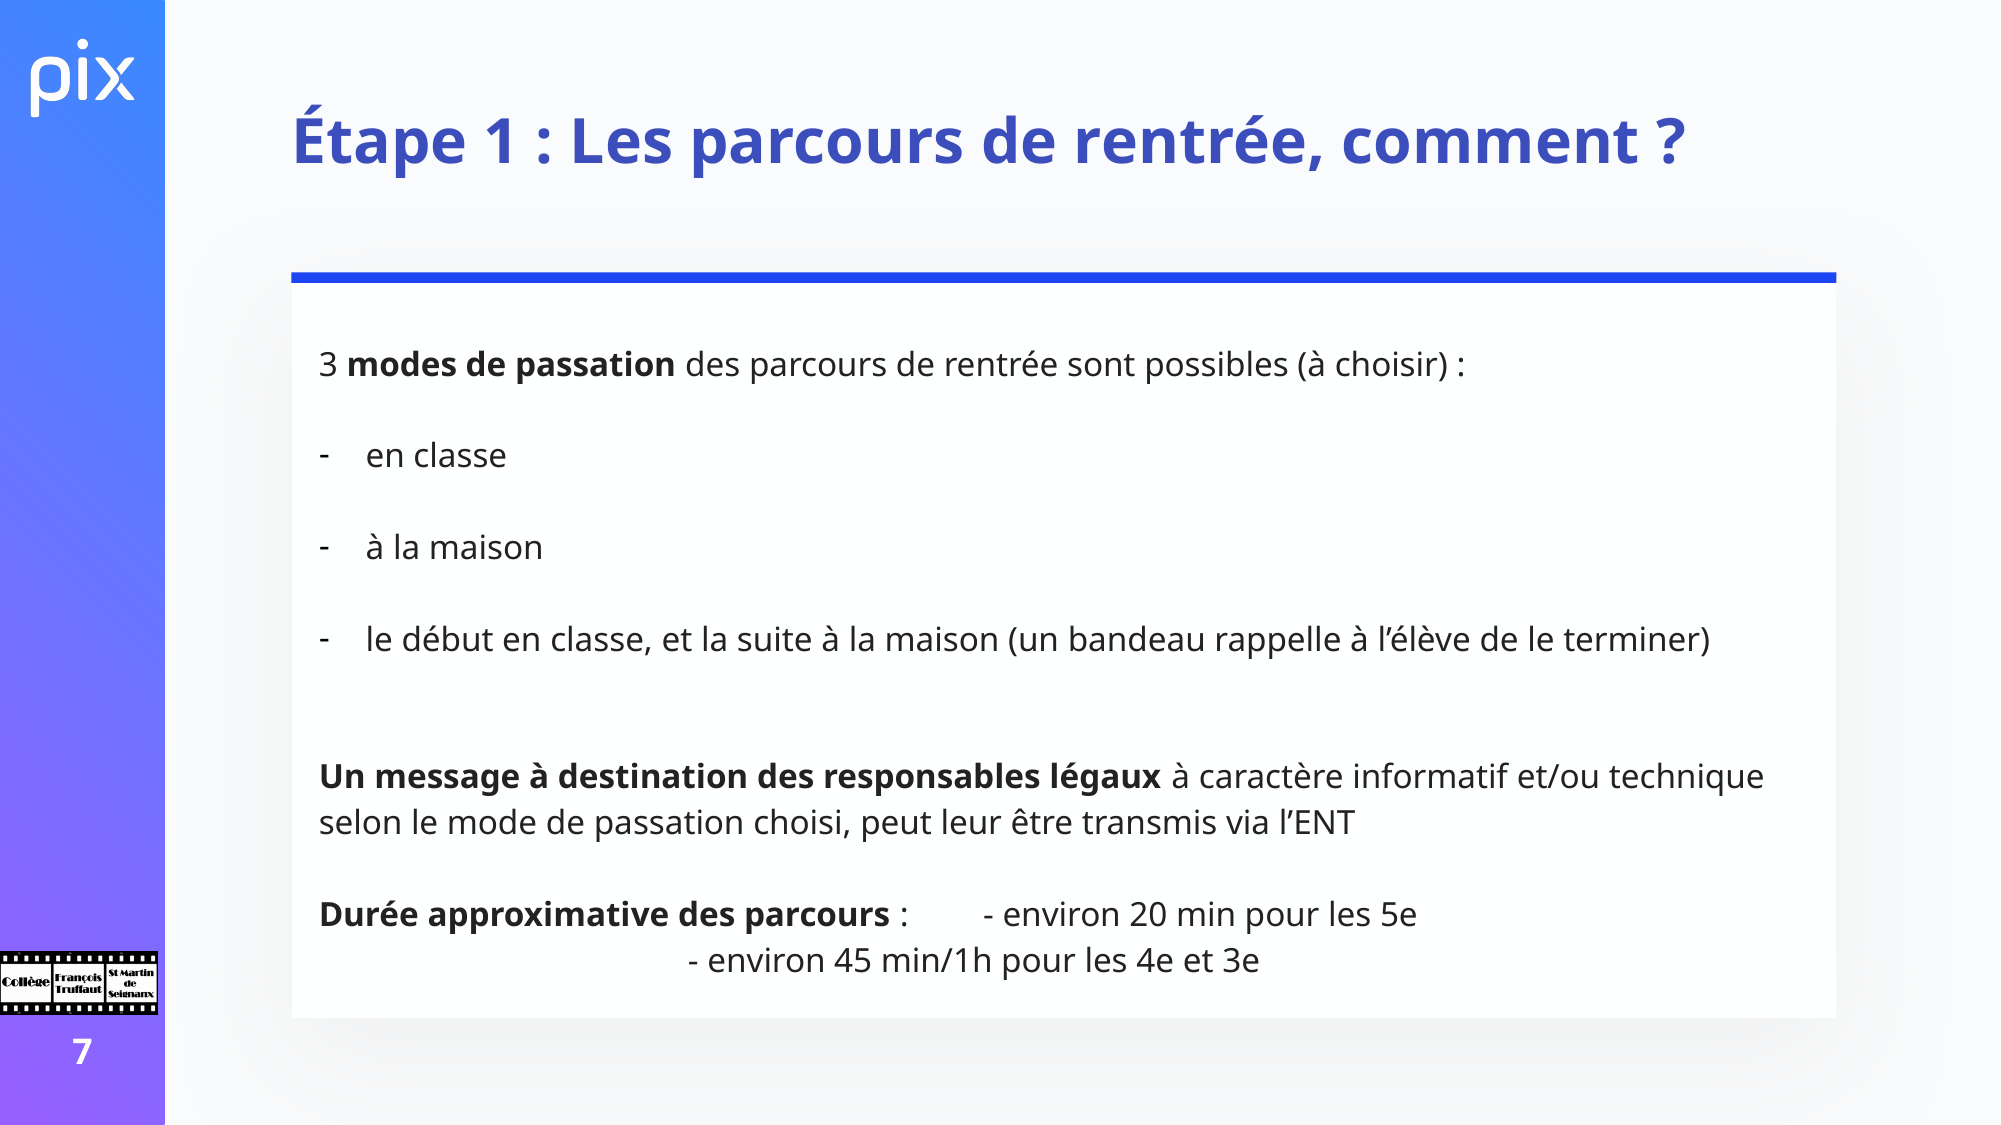

# Étape 1 : Les parcours de rentrée, comment ?
3 modes de passation des parcours de rentrée sont possibles (à choisir) :
en classe
à la maison
le début en classe, et la suite à la maison (un bandeau rappelle à l’élève de le terminer)
Un message à destination des responsables légaux à caractère informatif et/ou technique selon le mode de passation choisi, peut leur être transmis via l’ENT
Durée approximative des parcours : 	- environ 20 min pour les 5e
					- environ 45 min/1h pour les 4e et 3e